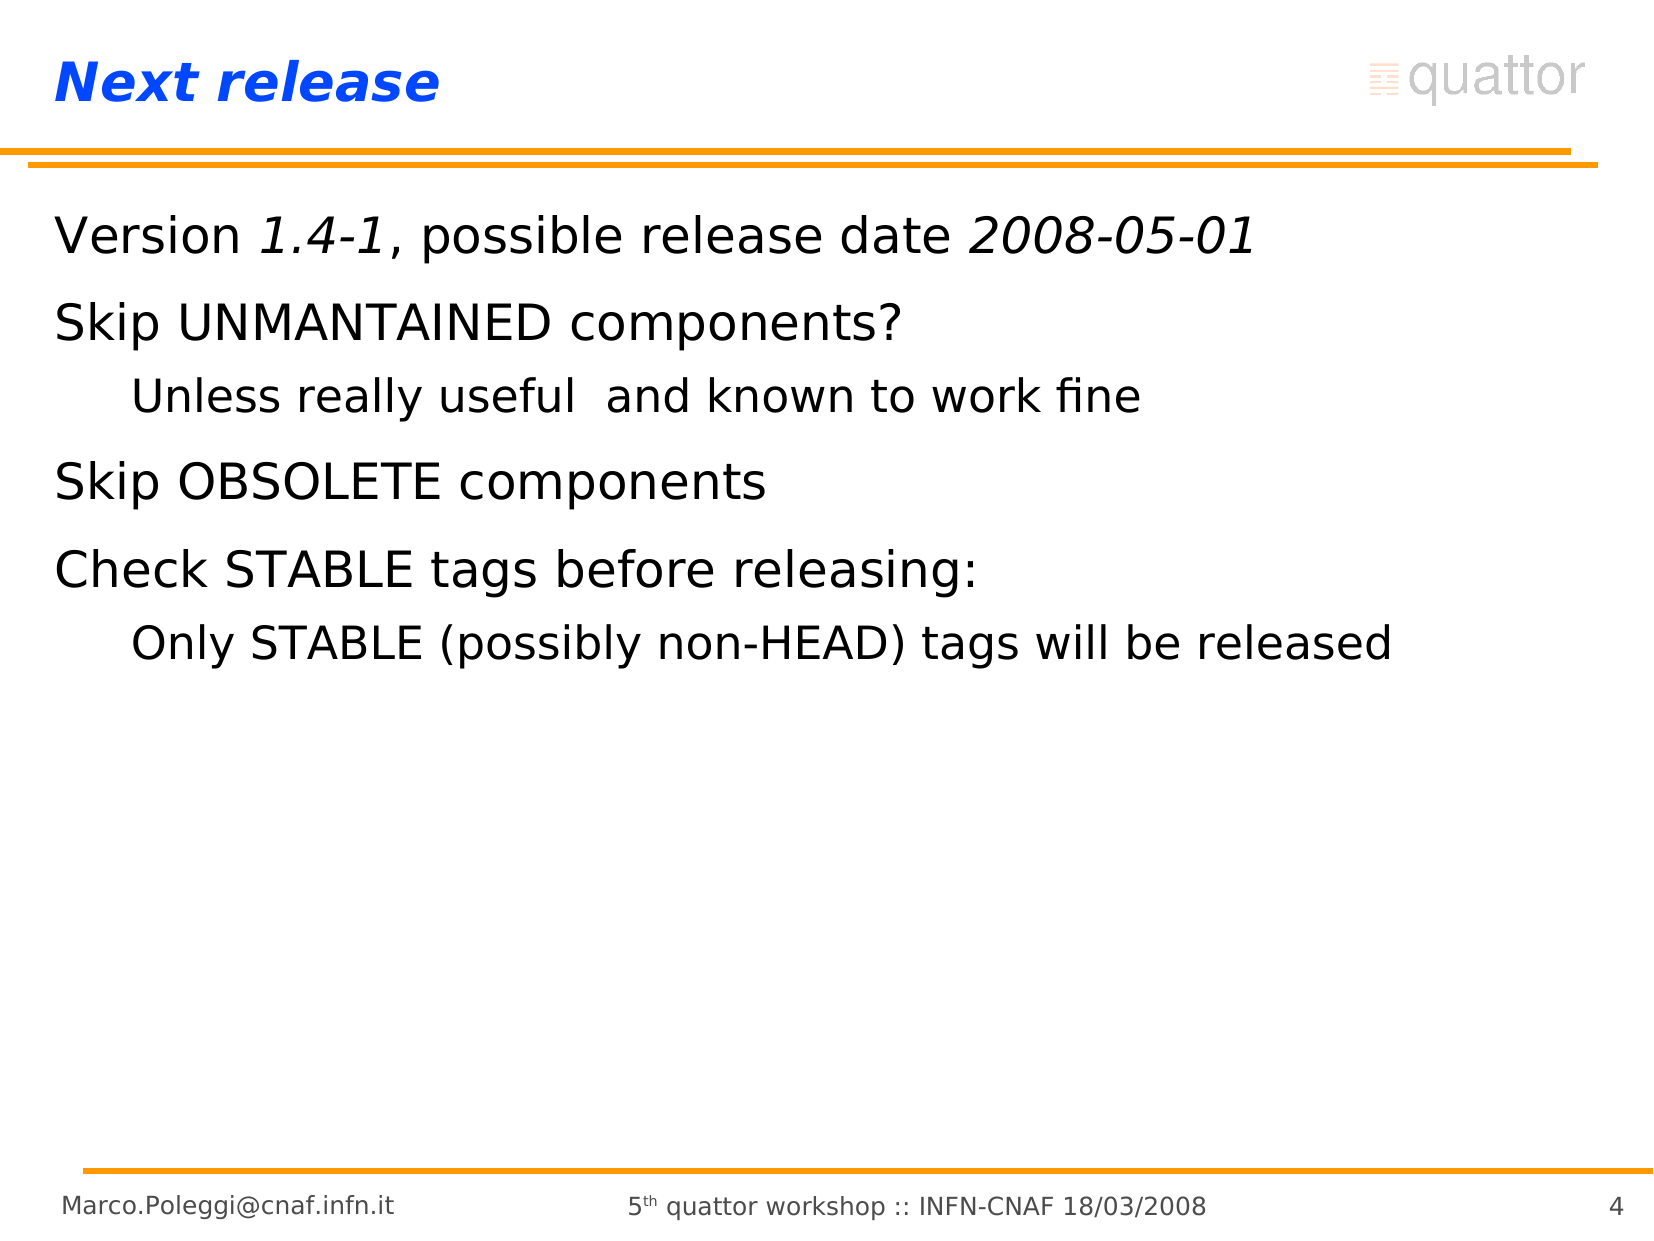

# Next release
Version 1.4-1, possible release date 2008-05-01
Skip UNMANTAINED components?
Unless really useful and known to work fine
Skip OBSOLETE components
Check STABLE tags before releasing:
Only STABLE (possibly non-HEAD) tags will be released
06/16/2006
4
Quattor @ LCG-T2 workshop